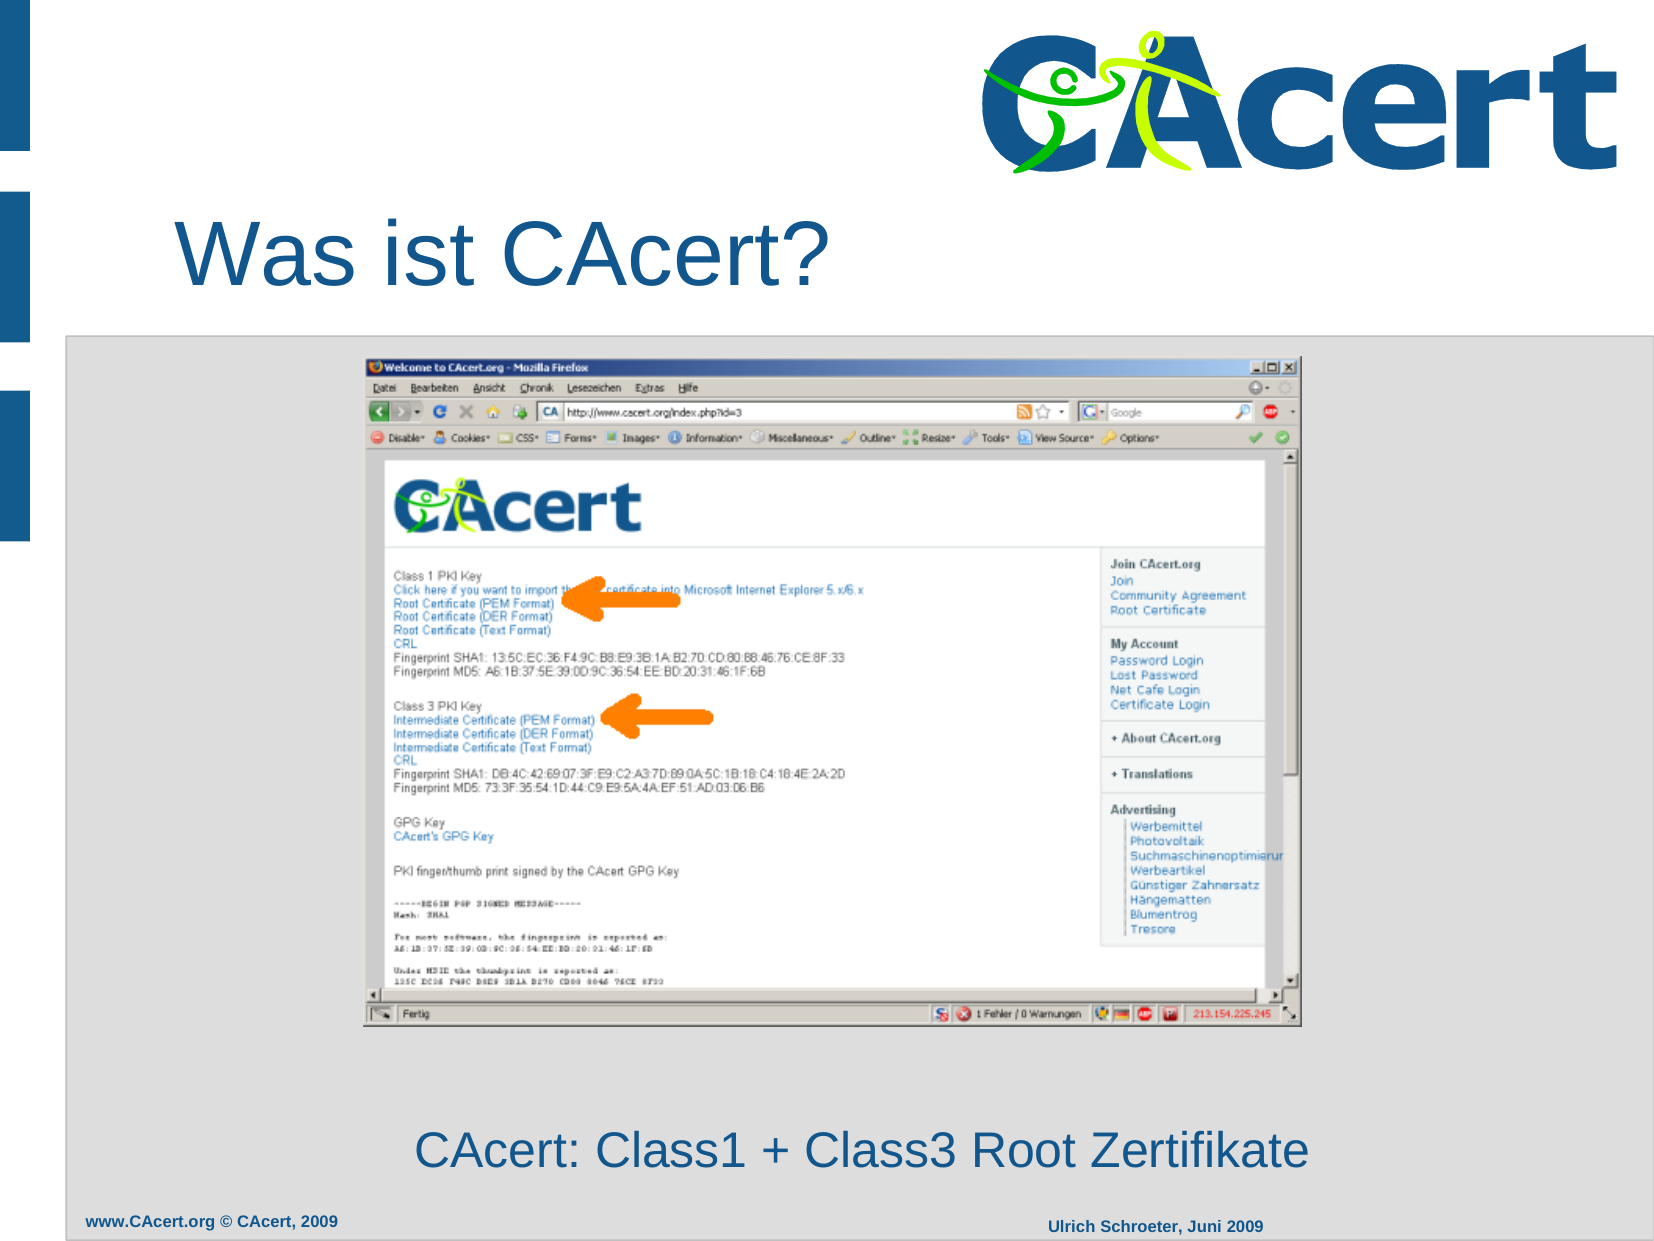

Was ist CAcert?
CAcert: Class1 + Class3 Root Zertifikate